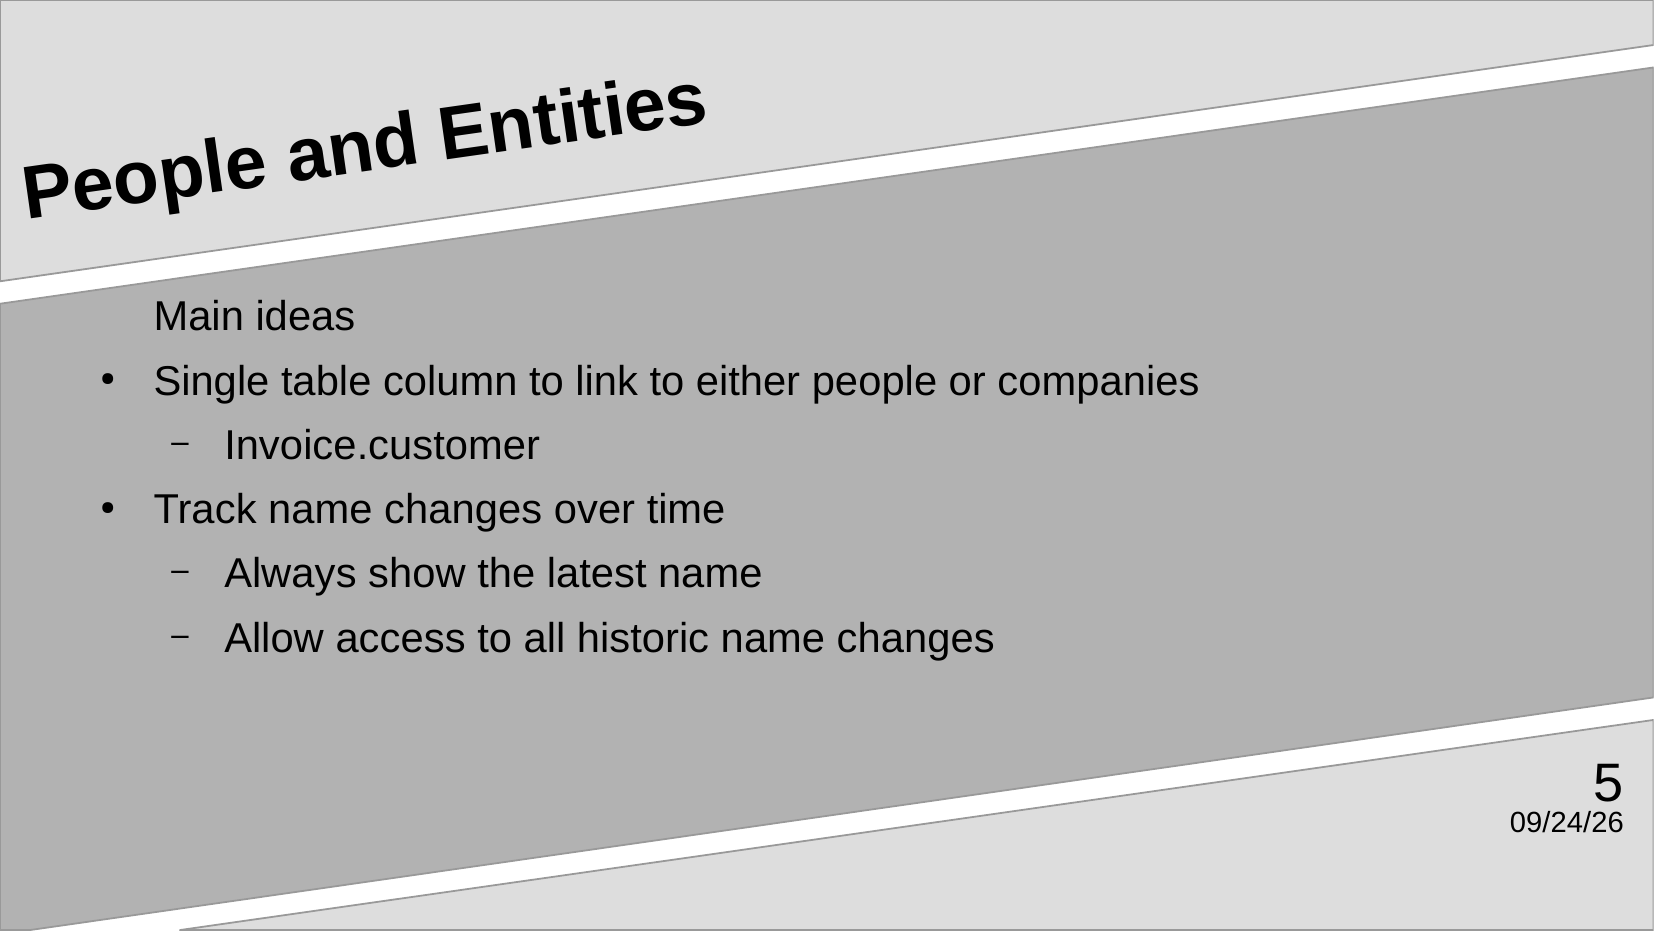

# People and Entities
Main ideas
Single table column to link to either people or companies
Invoice.customer
Track name changes over time
Always show the latest name
Allow access to all historic name changes
5